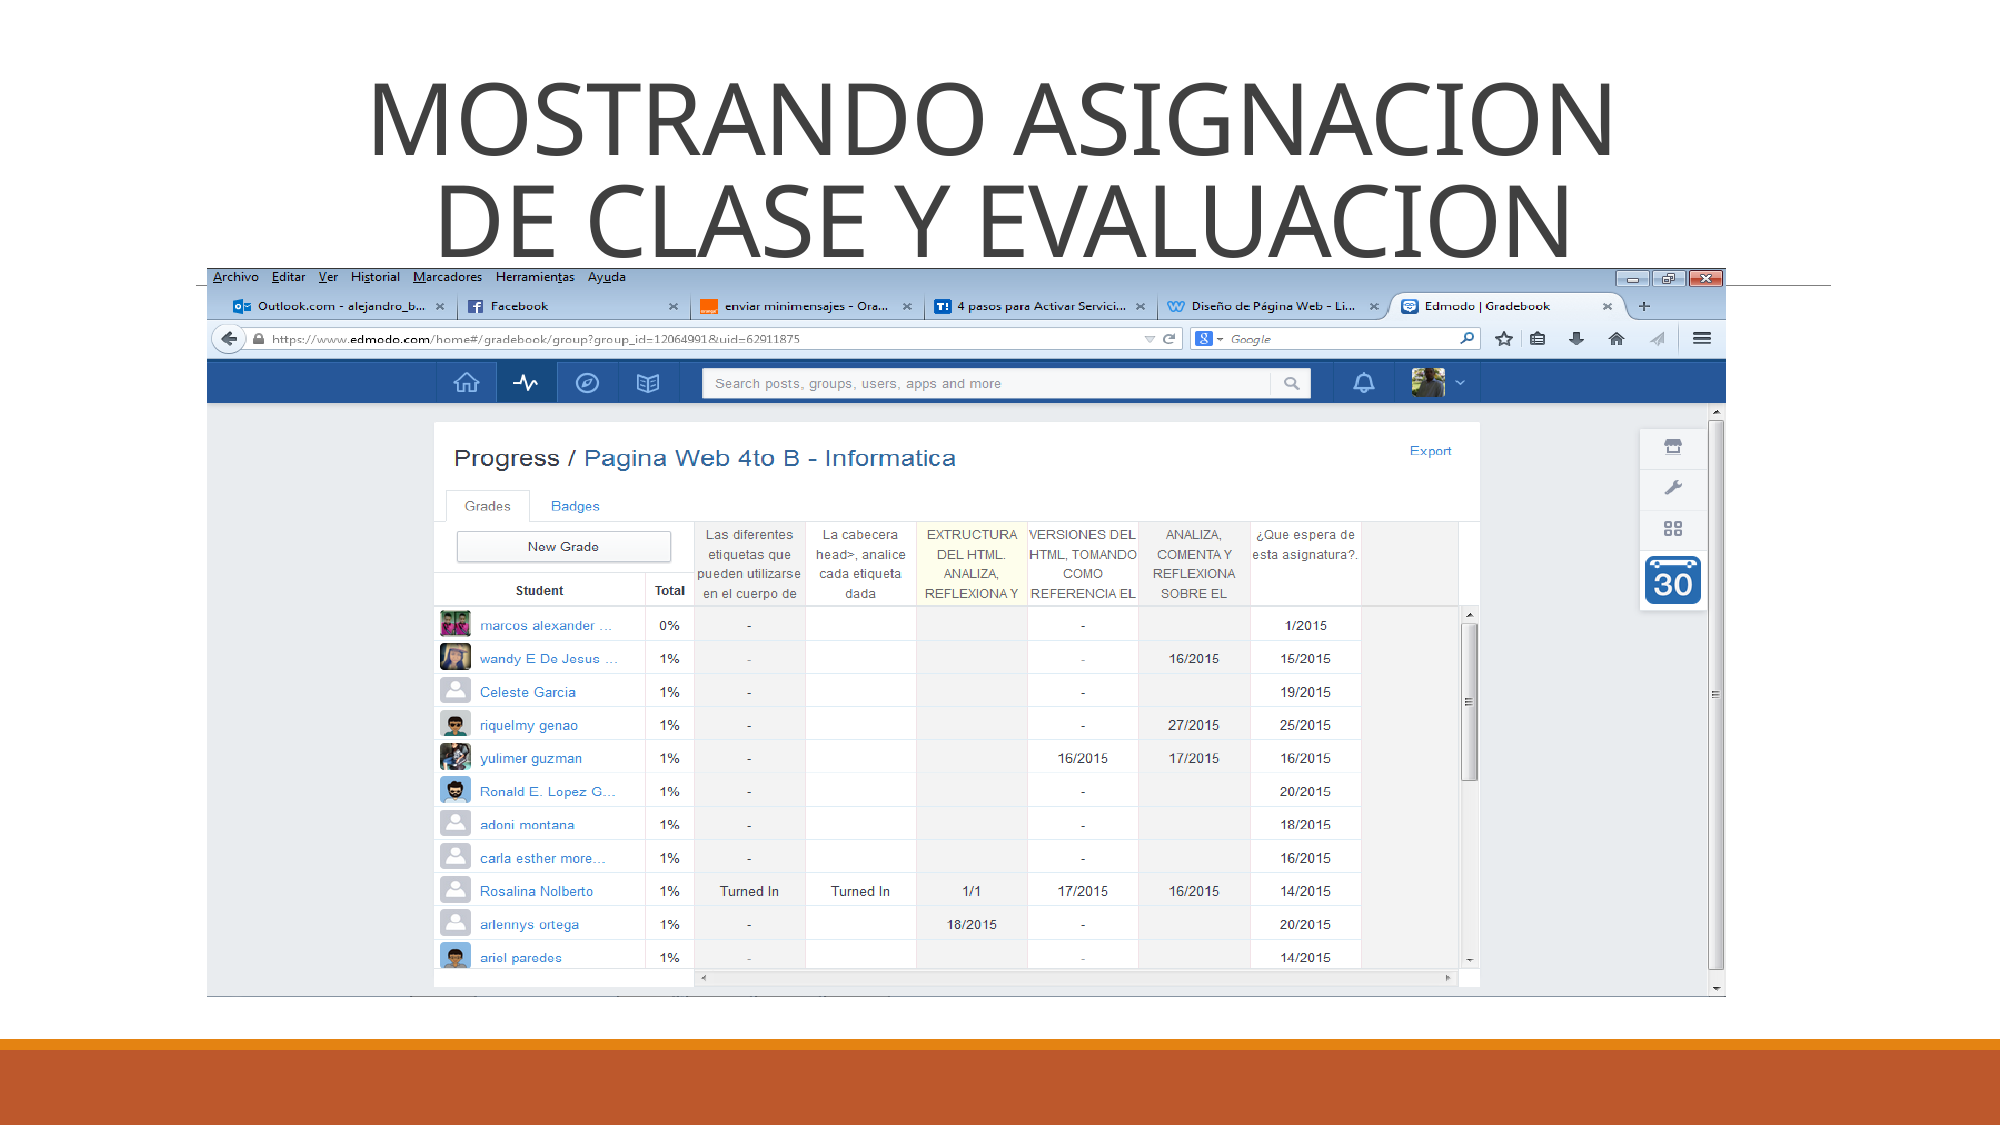

# MOSTRANDO ASIGNACION DE CLASE Y EVALUACION